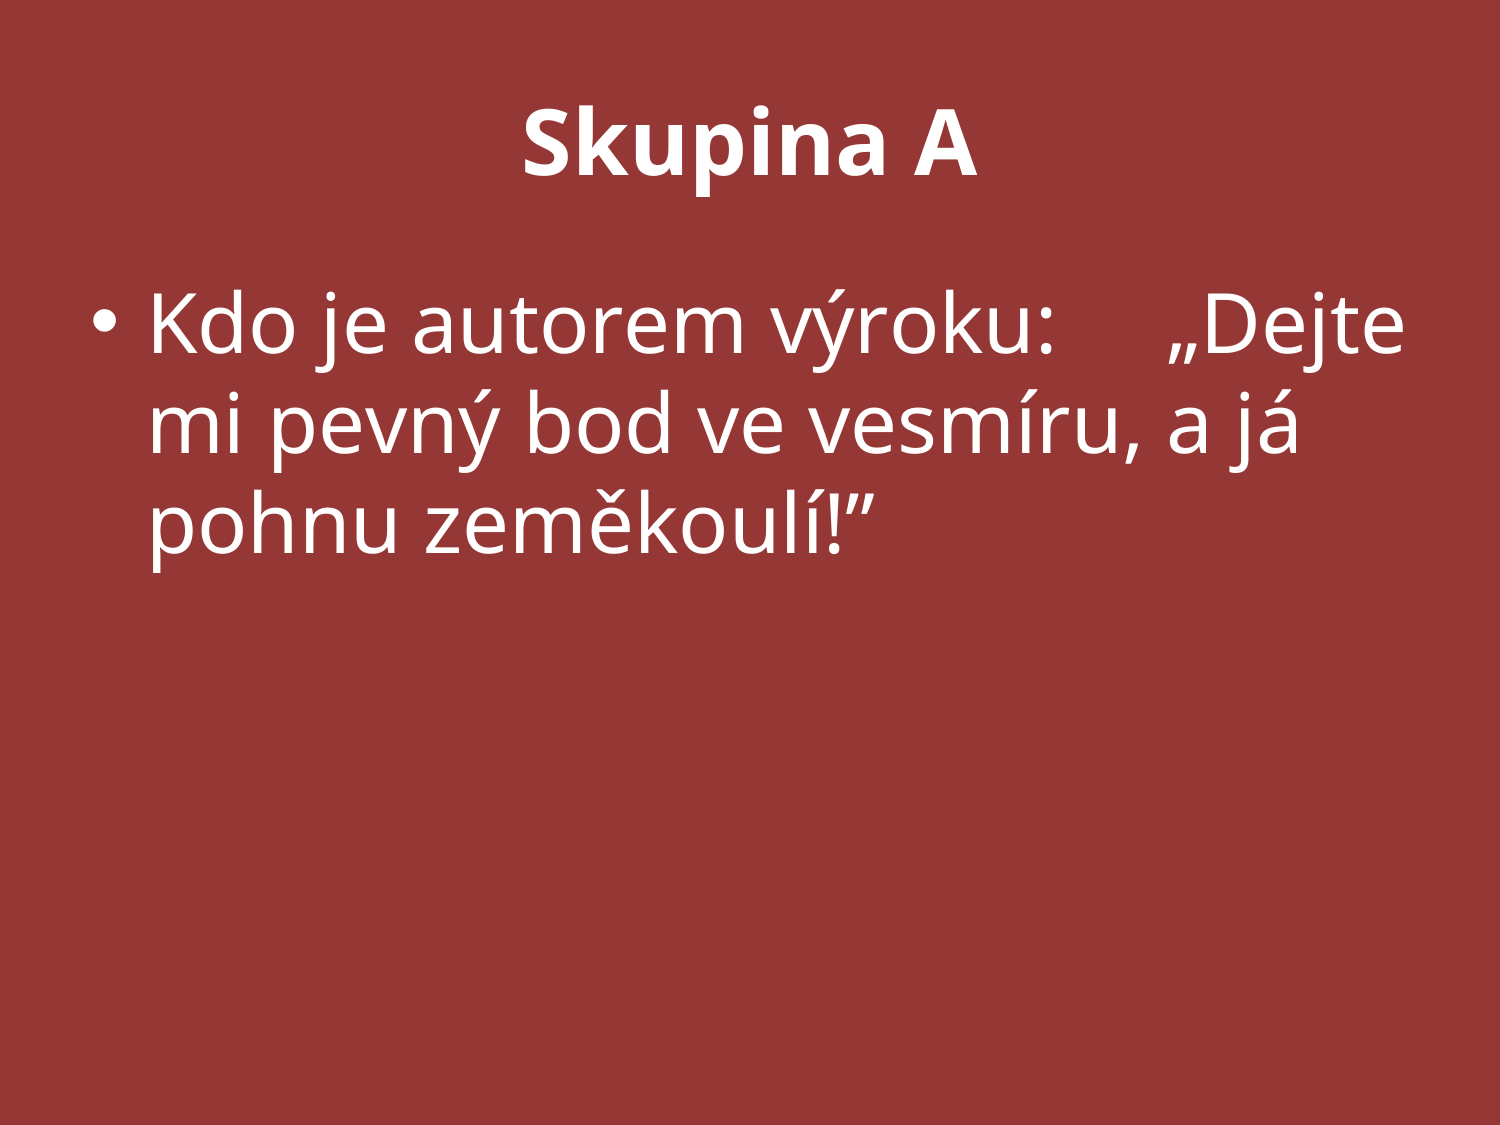

# Skupina A
Kdo je autorem výroku: „Dejte mi pevný bod ve vesmíru, a já pohnu zeměkoulí!”